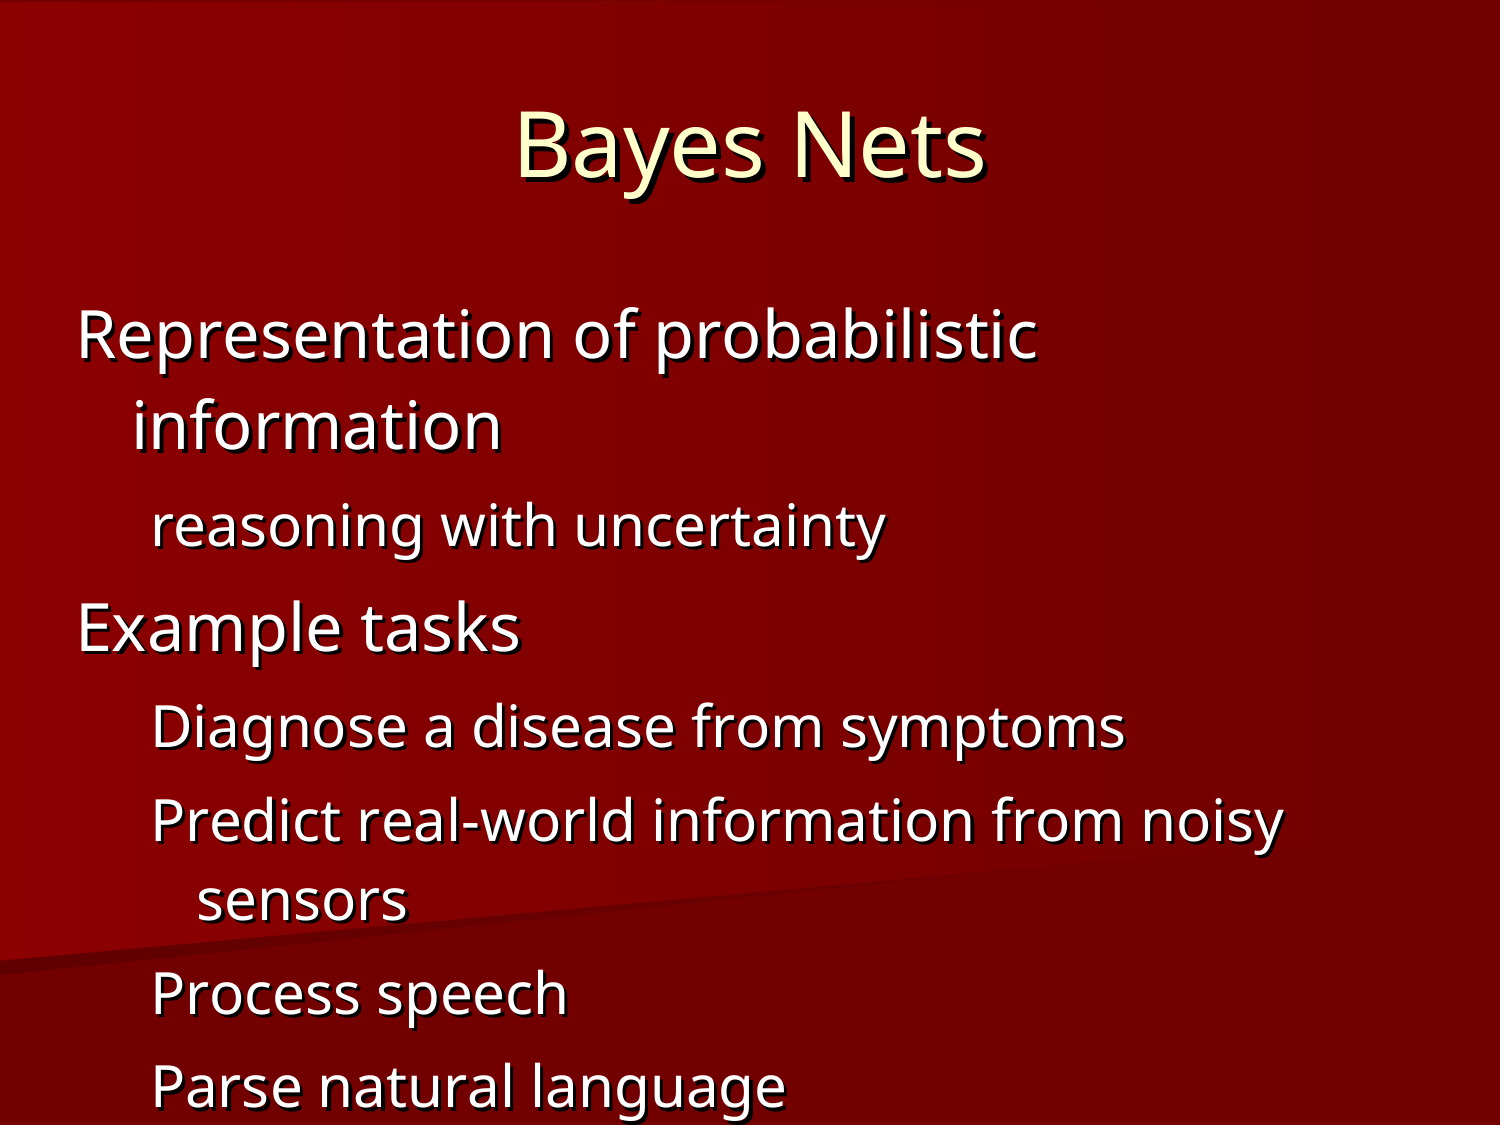

# Bayes Nets
Representation of probabilistic information
reasoning with uncertainty
Example tasks
Diagnose a disease from symptoms
Predict real-world information from noisy sensors
Process speech
Parse natural language